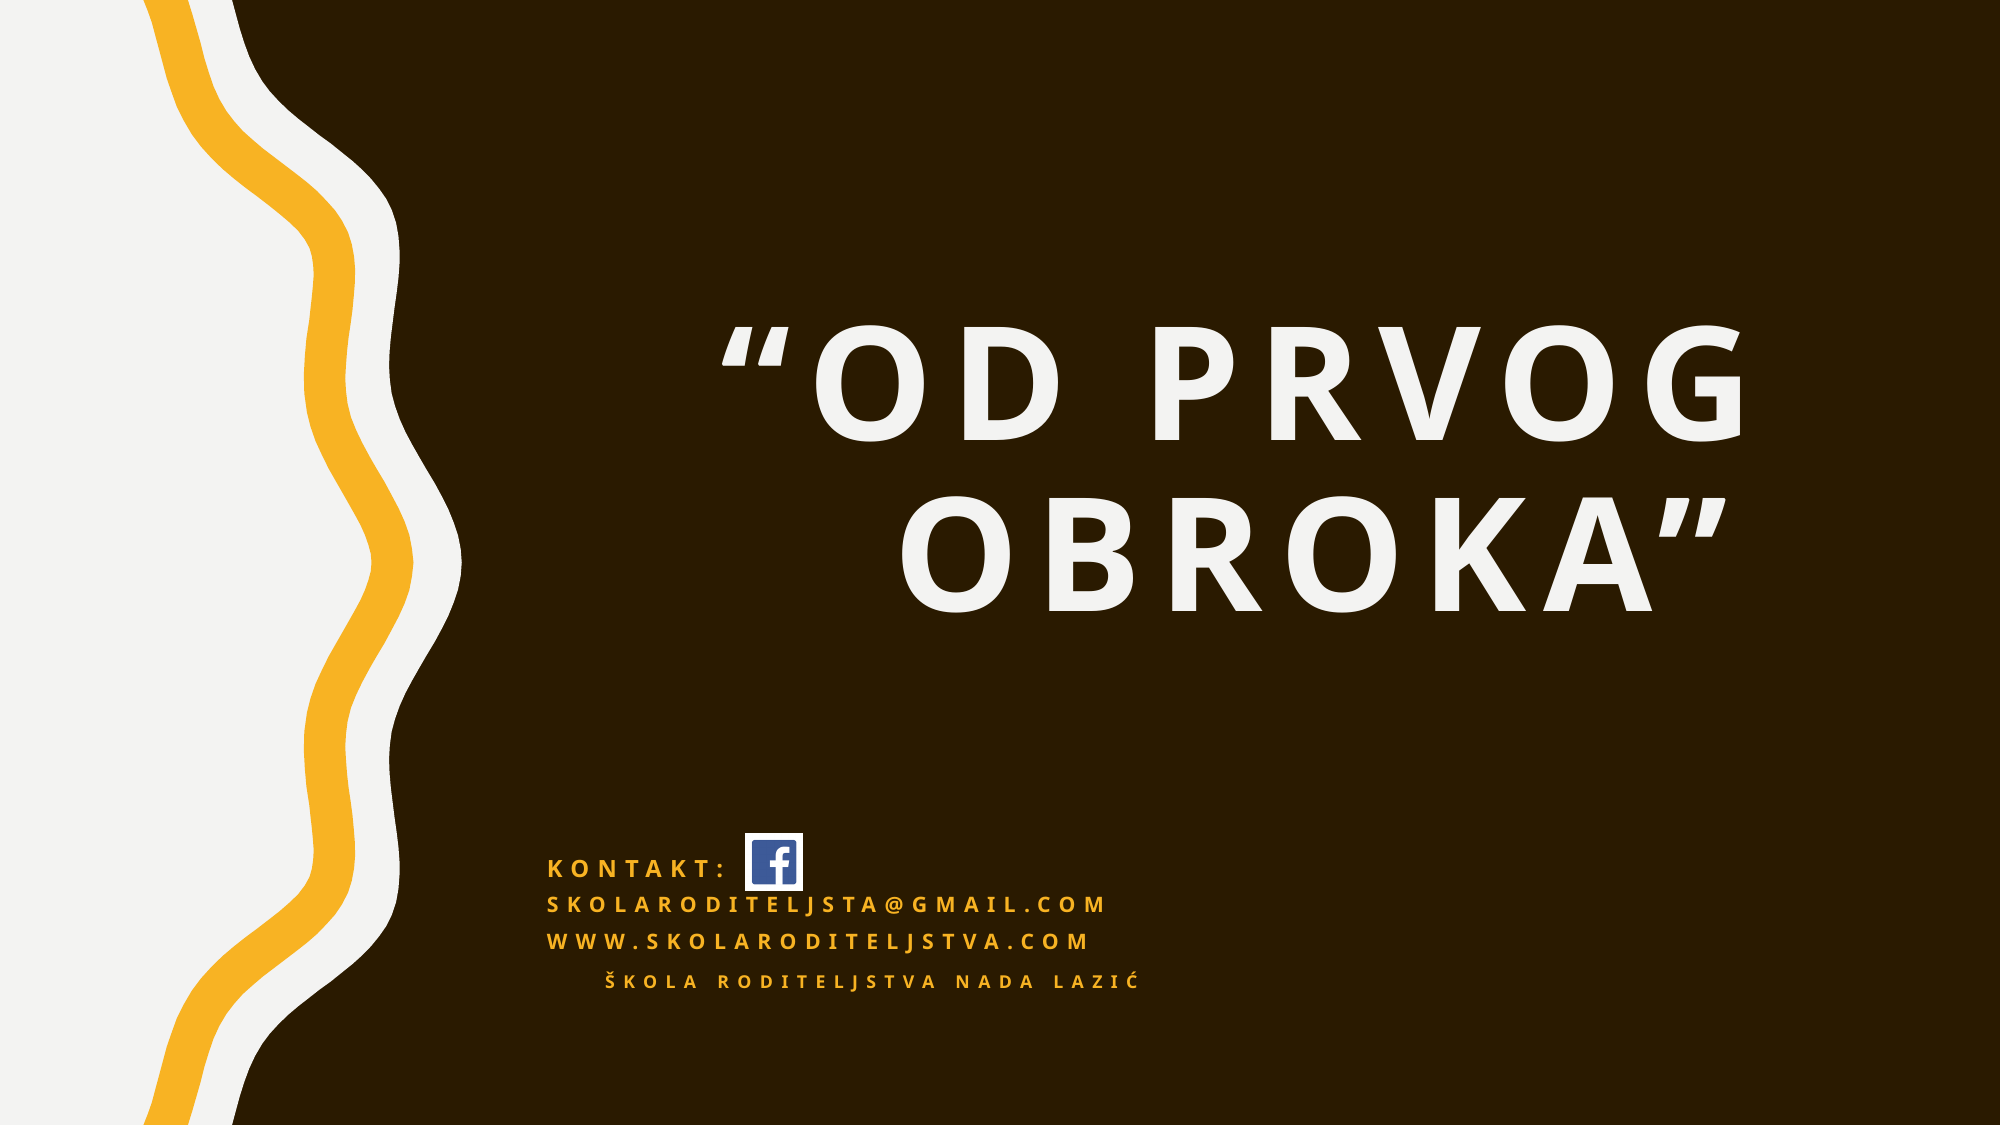

# “OD PRVOG OBROKA”
KONTAKT:
skolaroditeljsta@gmail.com
www.skolaroditeljstva.com
 Škola roditeljstva Nada Lazić